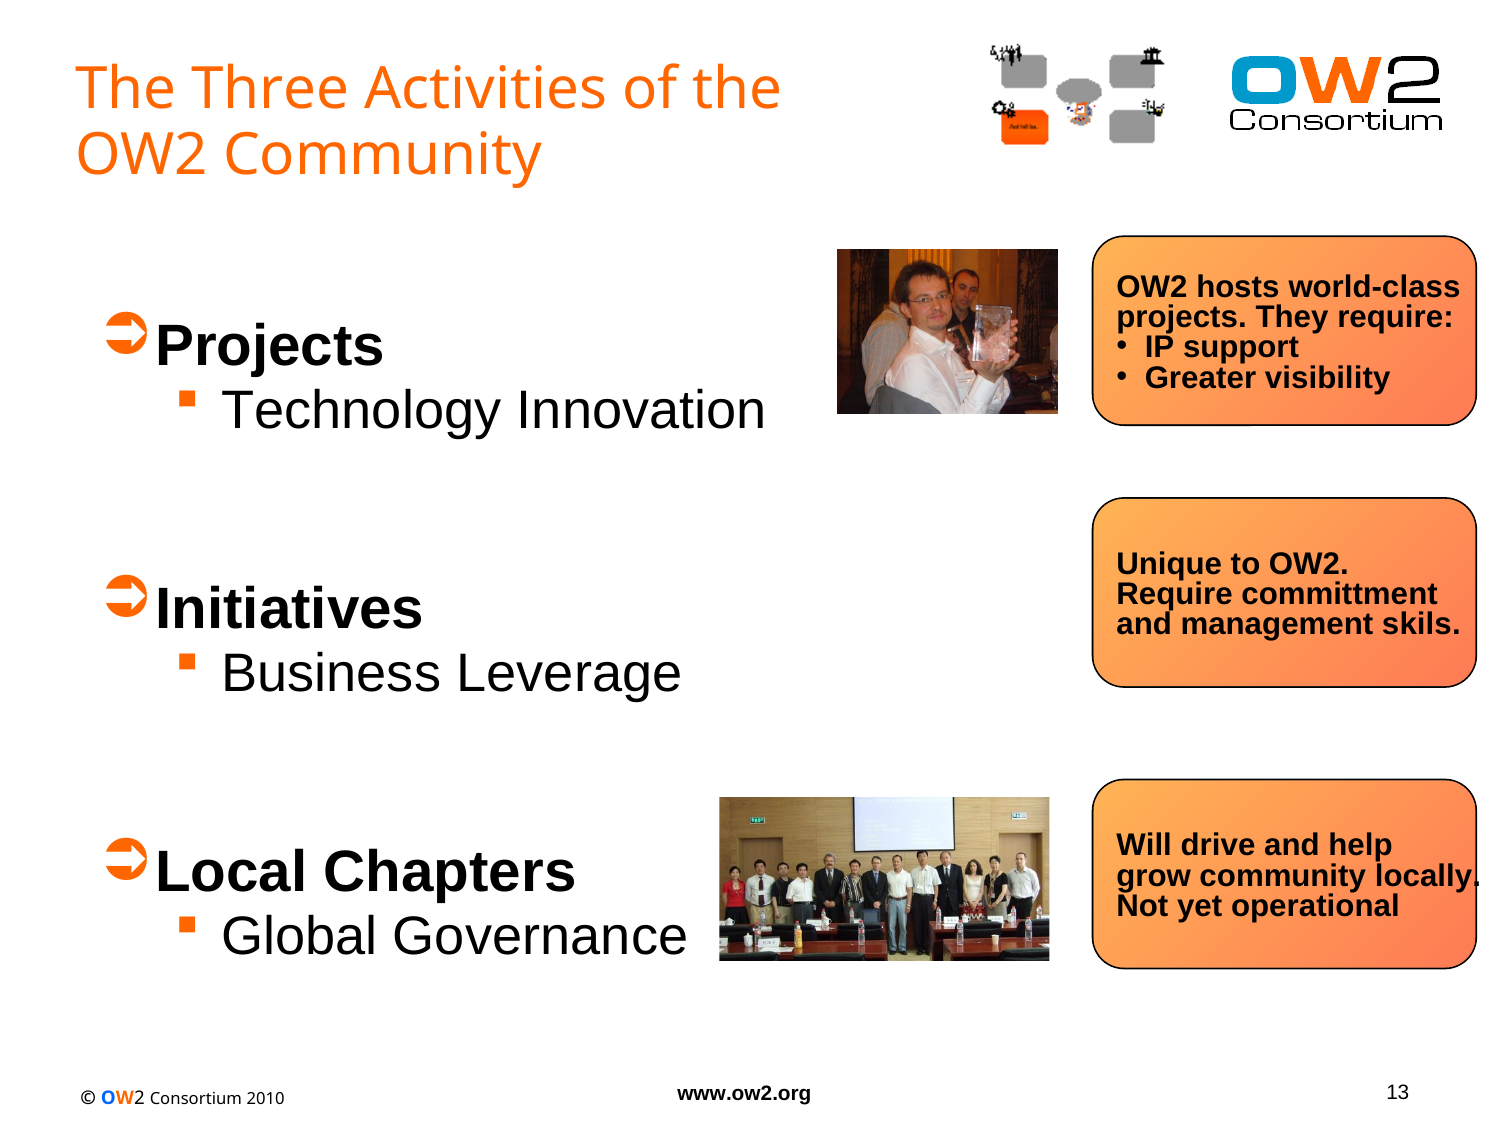

# The Three Activities of the OW2 Community
OW2 hosts world-class
projects. They require:
 IP support
 Greater visibility
Projects
Technology Innovation
Initiatives
Business Leverage
Local Chapters
Global Governance
Unique to OW2.
Require committment
and management skils.
Will drive and help
grow community locally.
Not yet operational
13